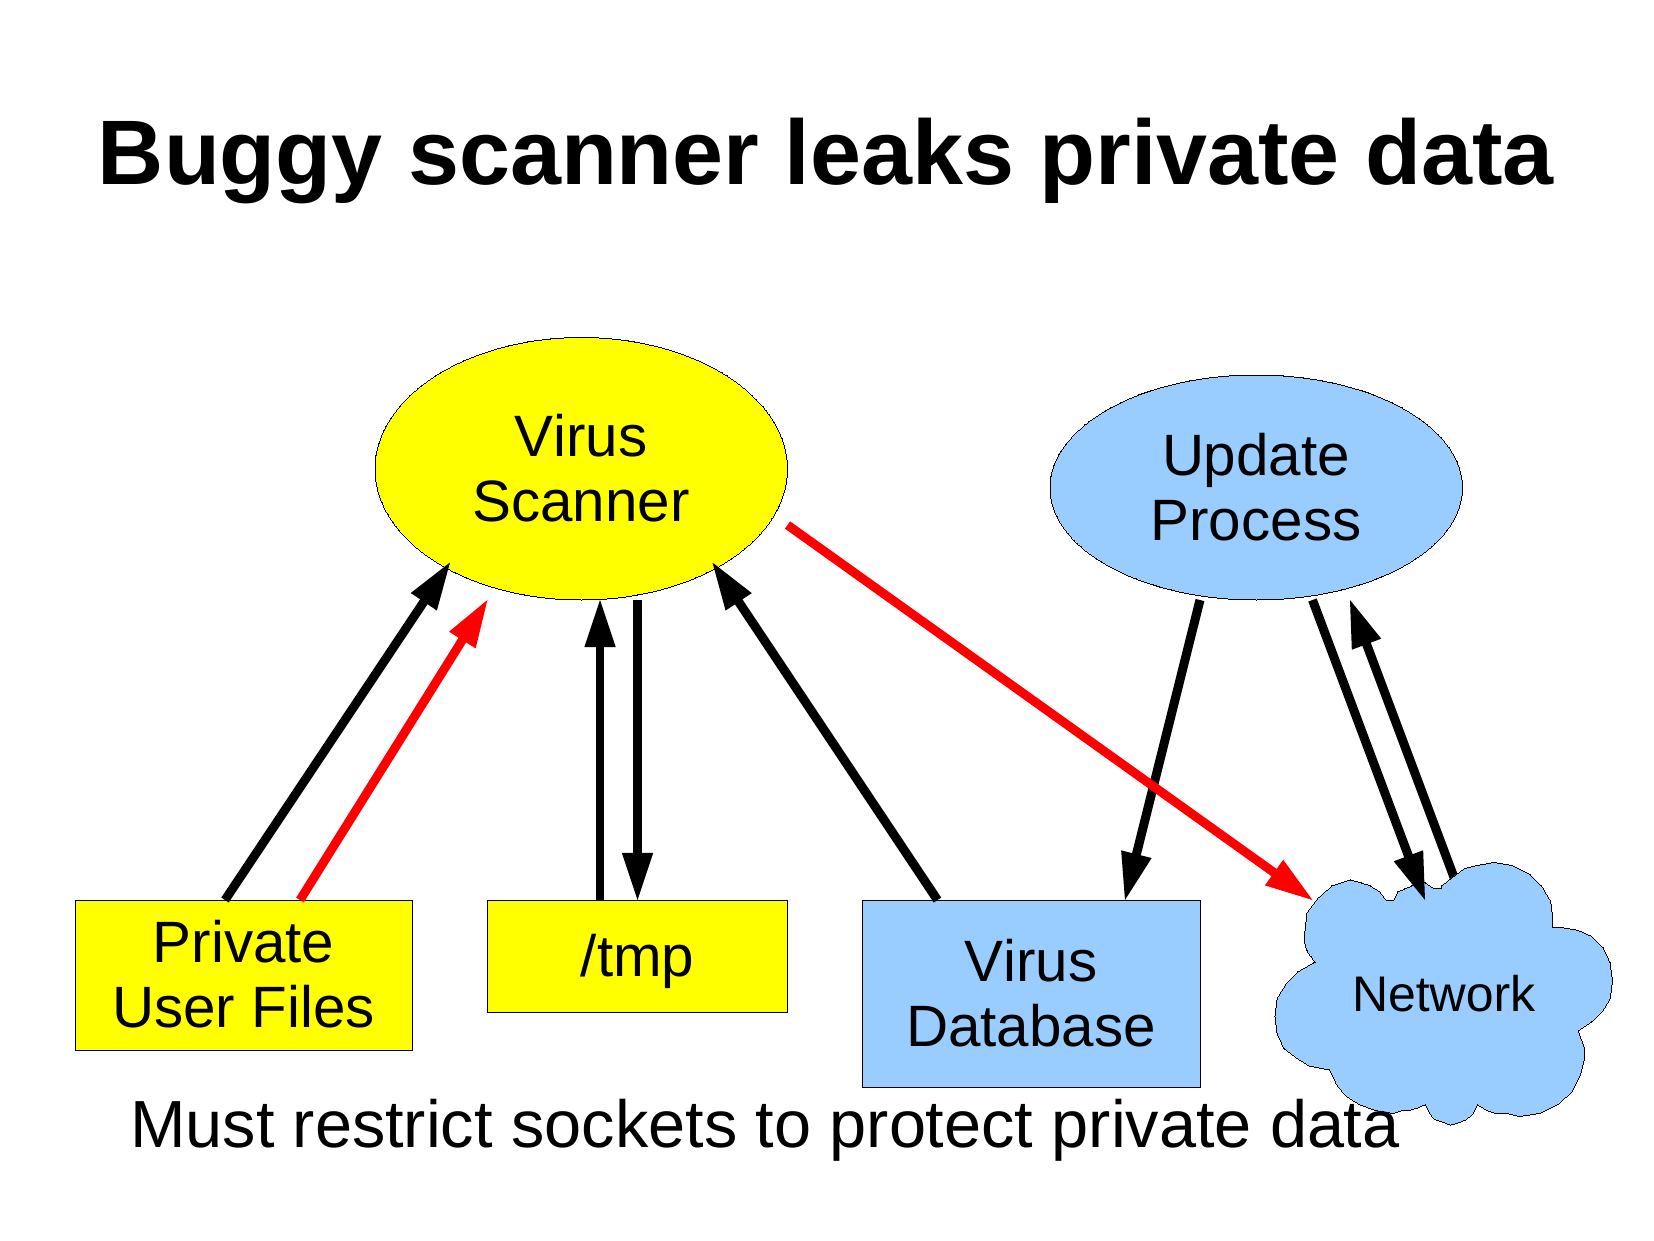

# Buggy scanner leaks private data
Virus
Scanner
Update
Process
Network
Private
User Files
/tmp
Virus
Database
Must restrict sockets to protect private data